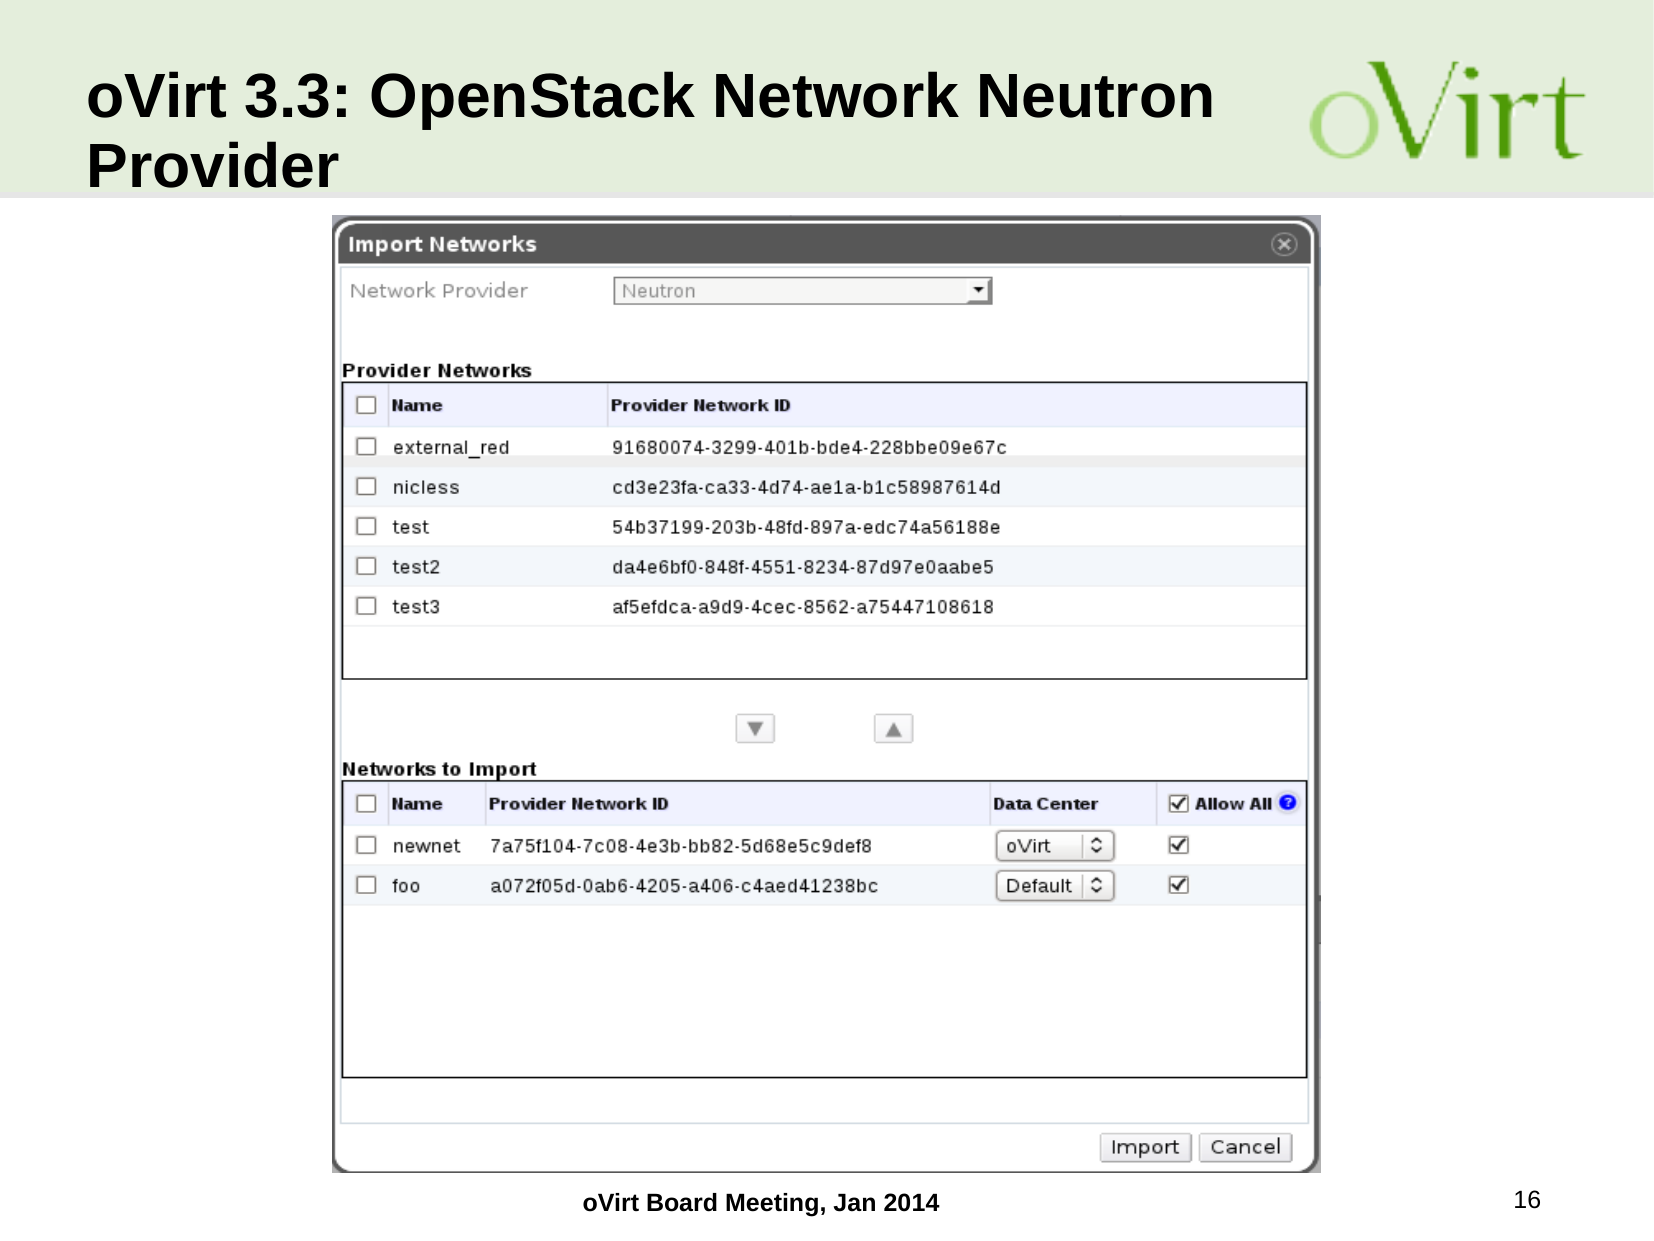

# oVirt 3.3: OpenStack Network Neutron Provider